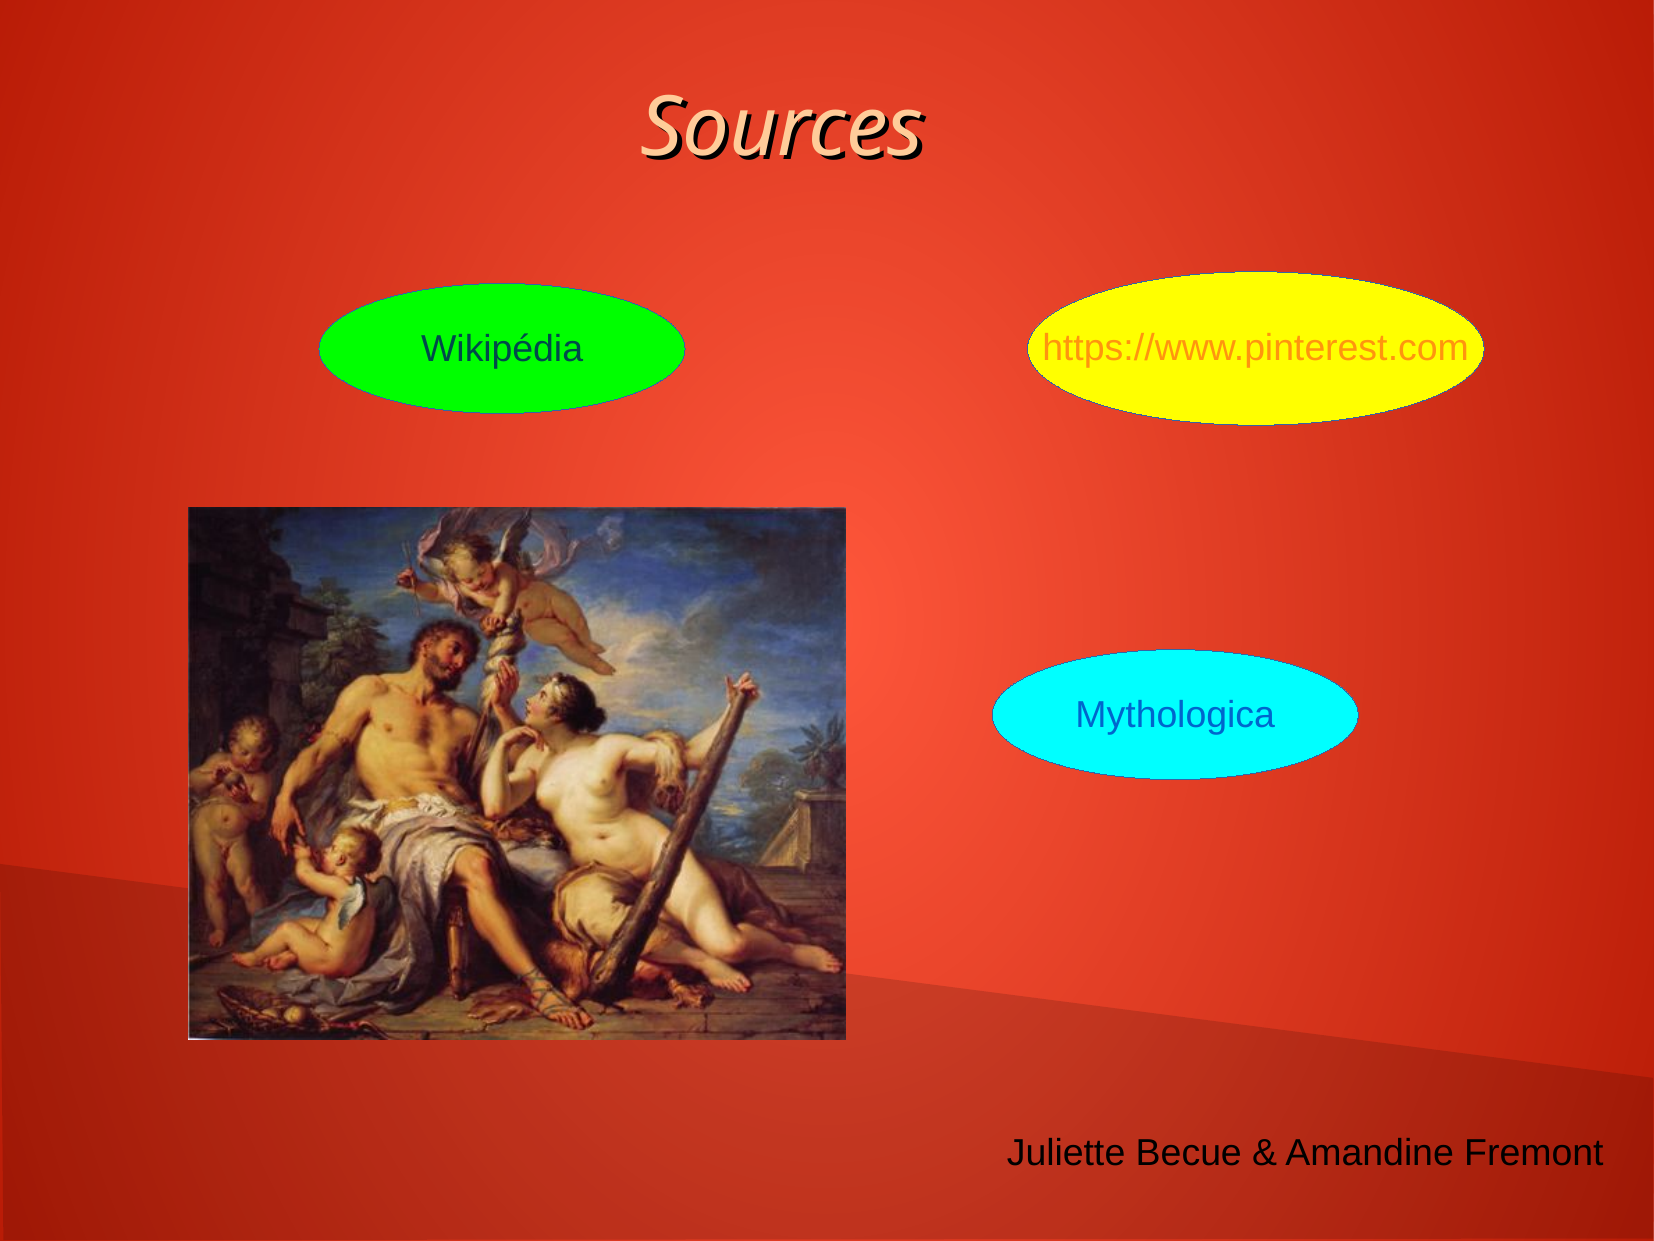

Sources
Wikipédia
https://www.pinterest.com
Mythologica
Juliette Becue & Amandine Fremont